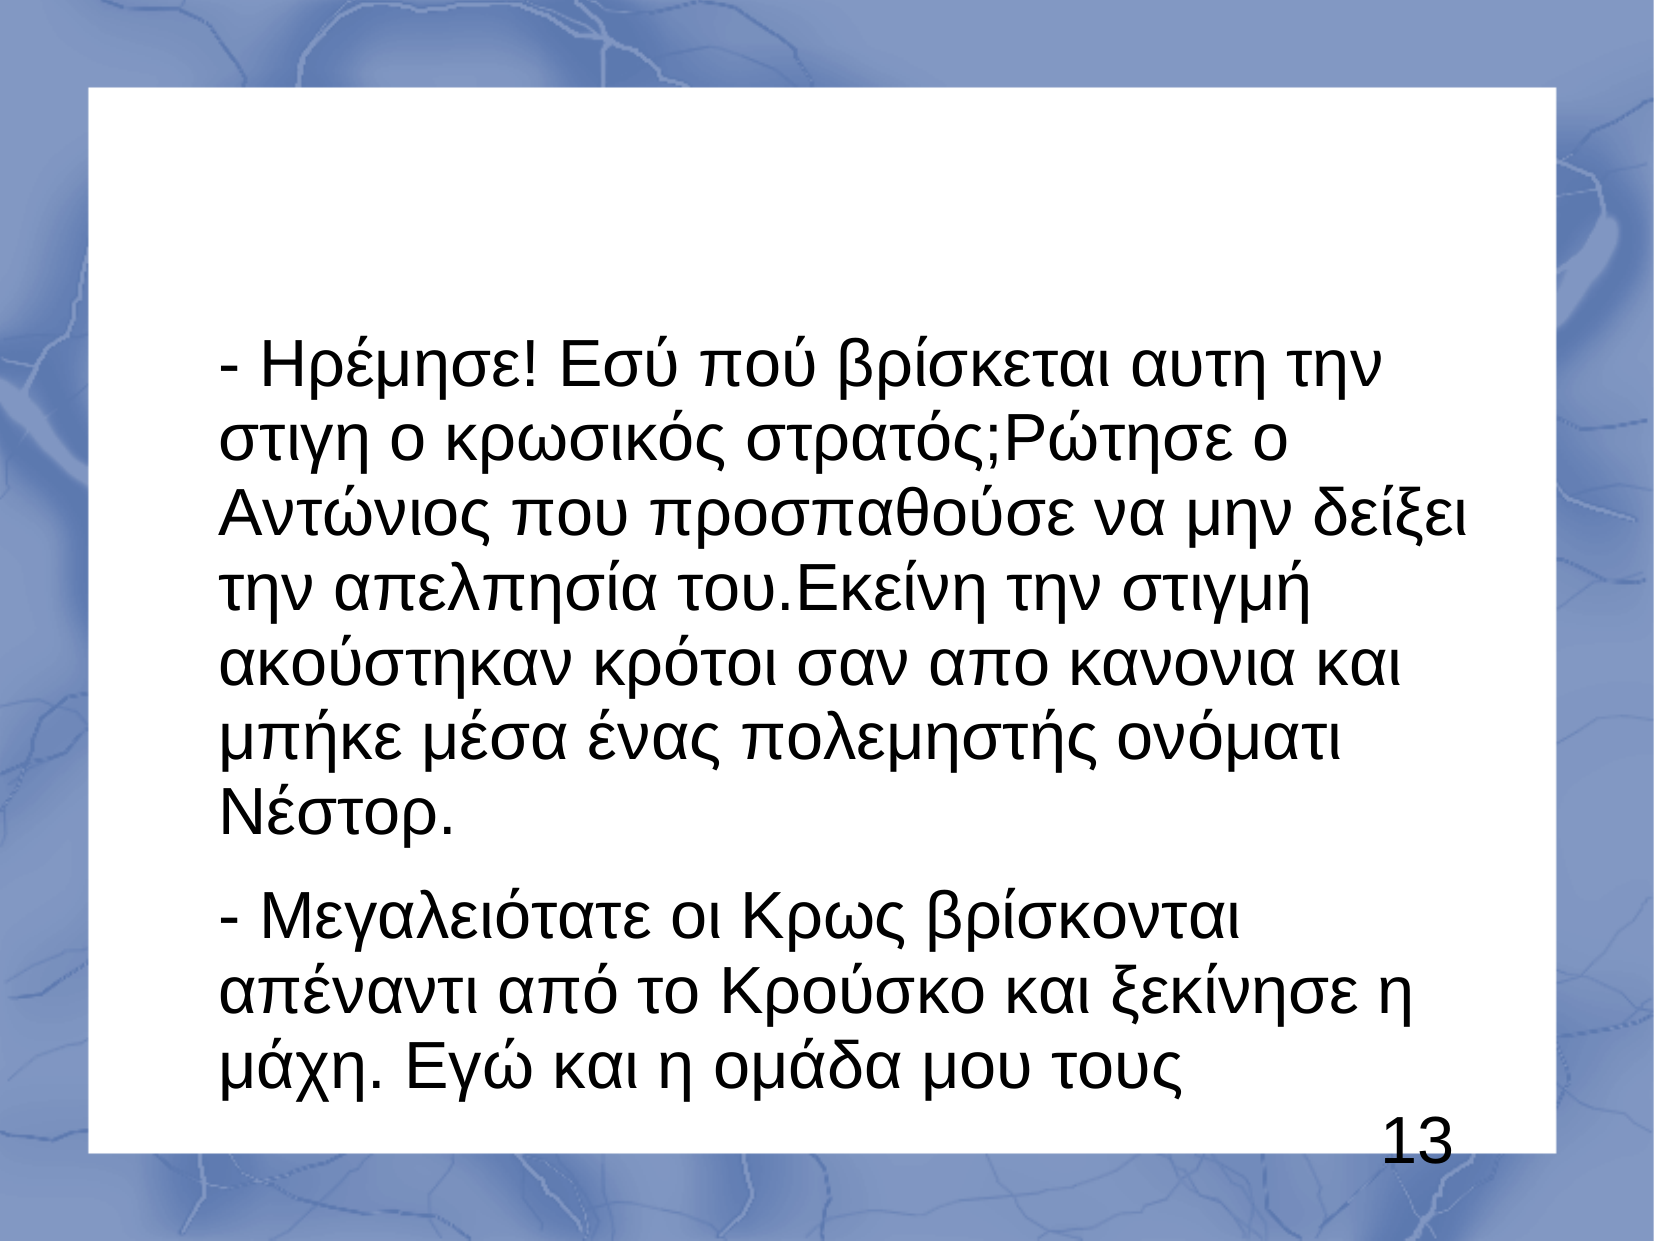

#
- Ηρέμησε! Εσύ πού βρίσκεται αυτη την στιγη ο κρωσικός στρατός;Ρώτησε ο Αντώνιος που προσπαθούσε να μην δείξει την απελπησία του.Εκείνη την στιγμή ακούστηκαν κρότοι σαν απο κανονια και μπήκε μέσα ένας πολεμηστής ονόματι Νέστορ.
- Μεγαλειότατε οι Κρως βρίσκονται απέναντι από το Κρούσκο και ξεκίνησε η μάχη. Εγώ και η ομάδα μου τους 13